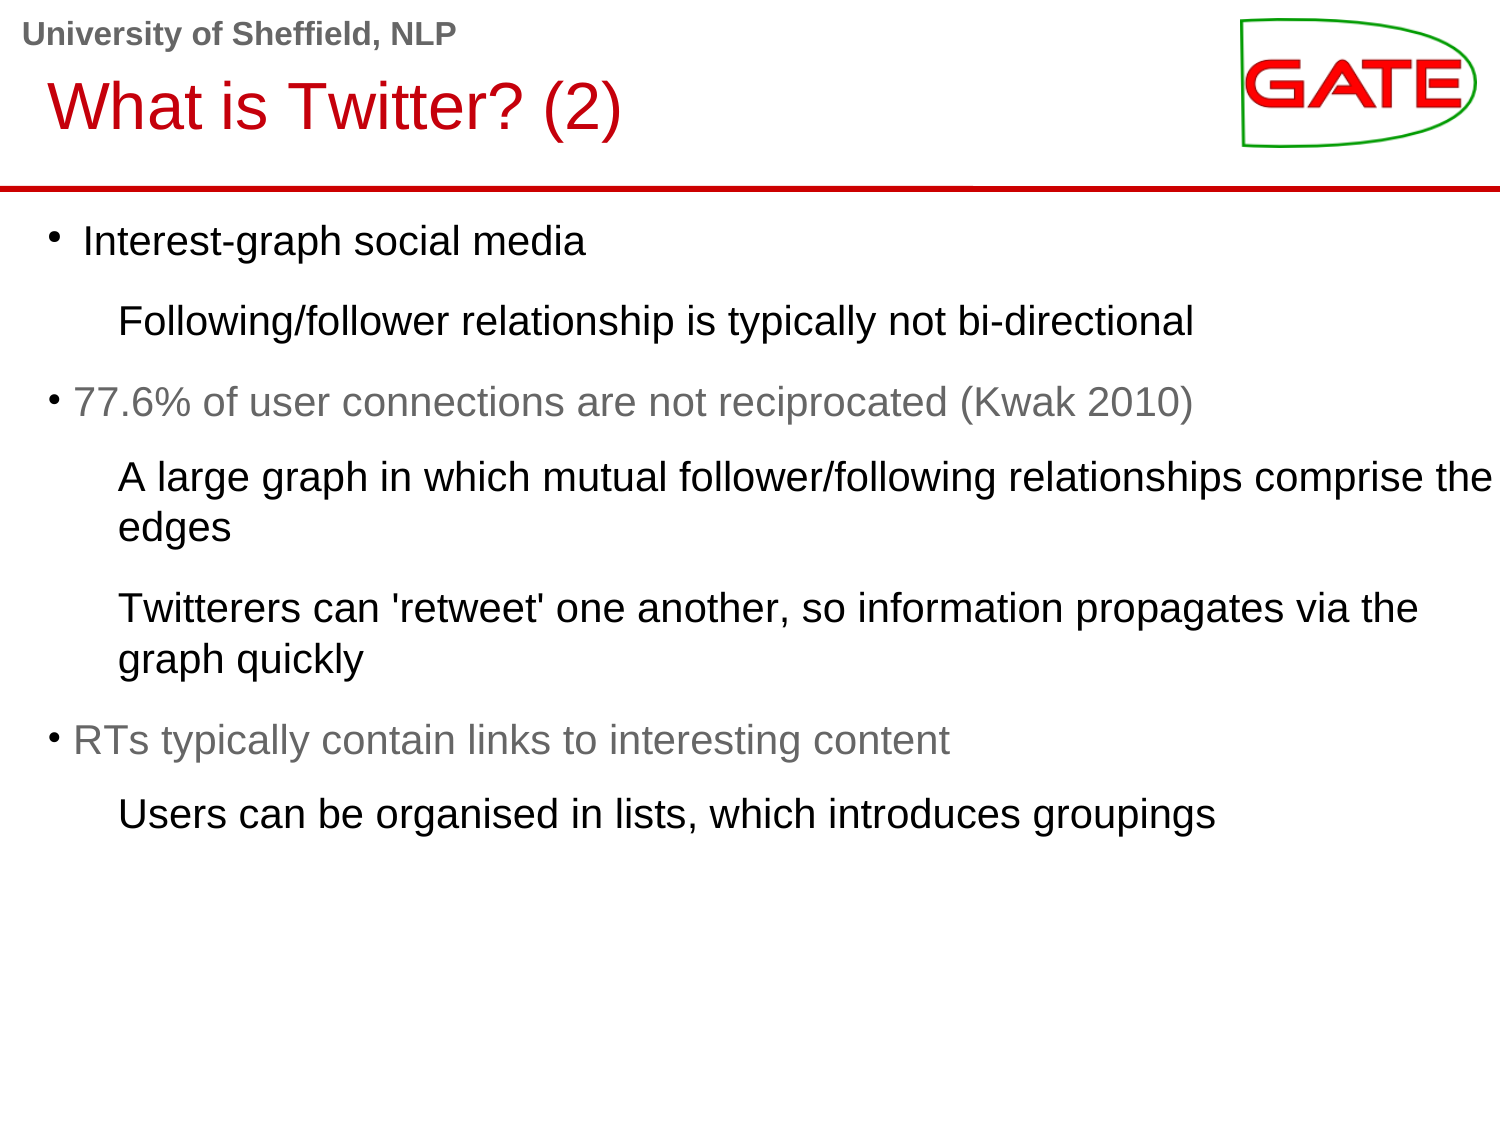

What is Twitter? (2)
Interest-graph social media
Following/follower relationship is typically not bi-directional
 77.6% of user connections are not reciprocated (Kwak 2010)
A large graph in which mutual follower/following relationships comprise the edges
Twitterers can 'retweet' one another, so information propagates via the graph quickly
 RTs typically contain links to interesting content
Users can be organised in lists, which introduces groupings